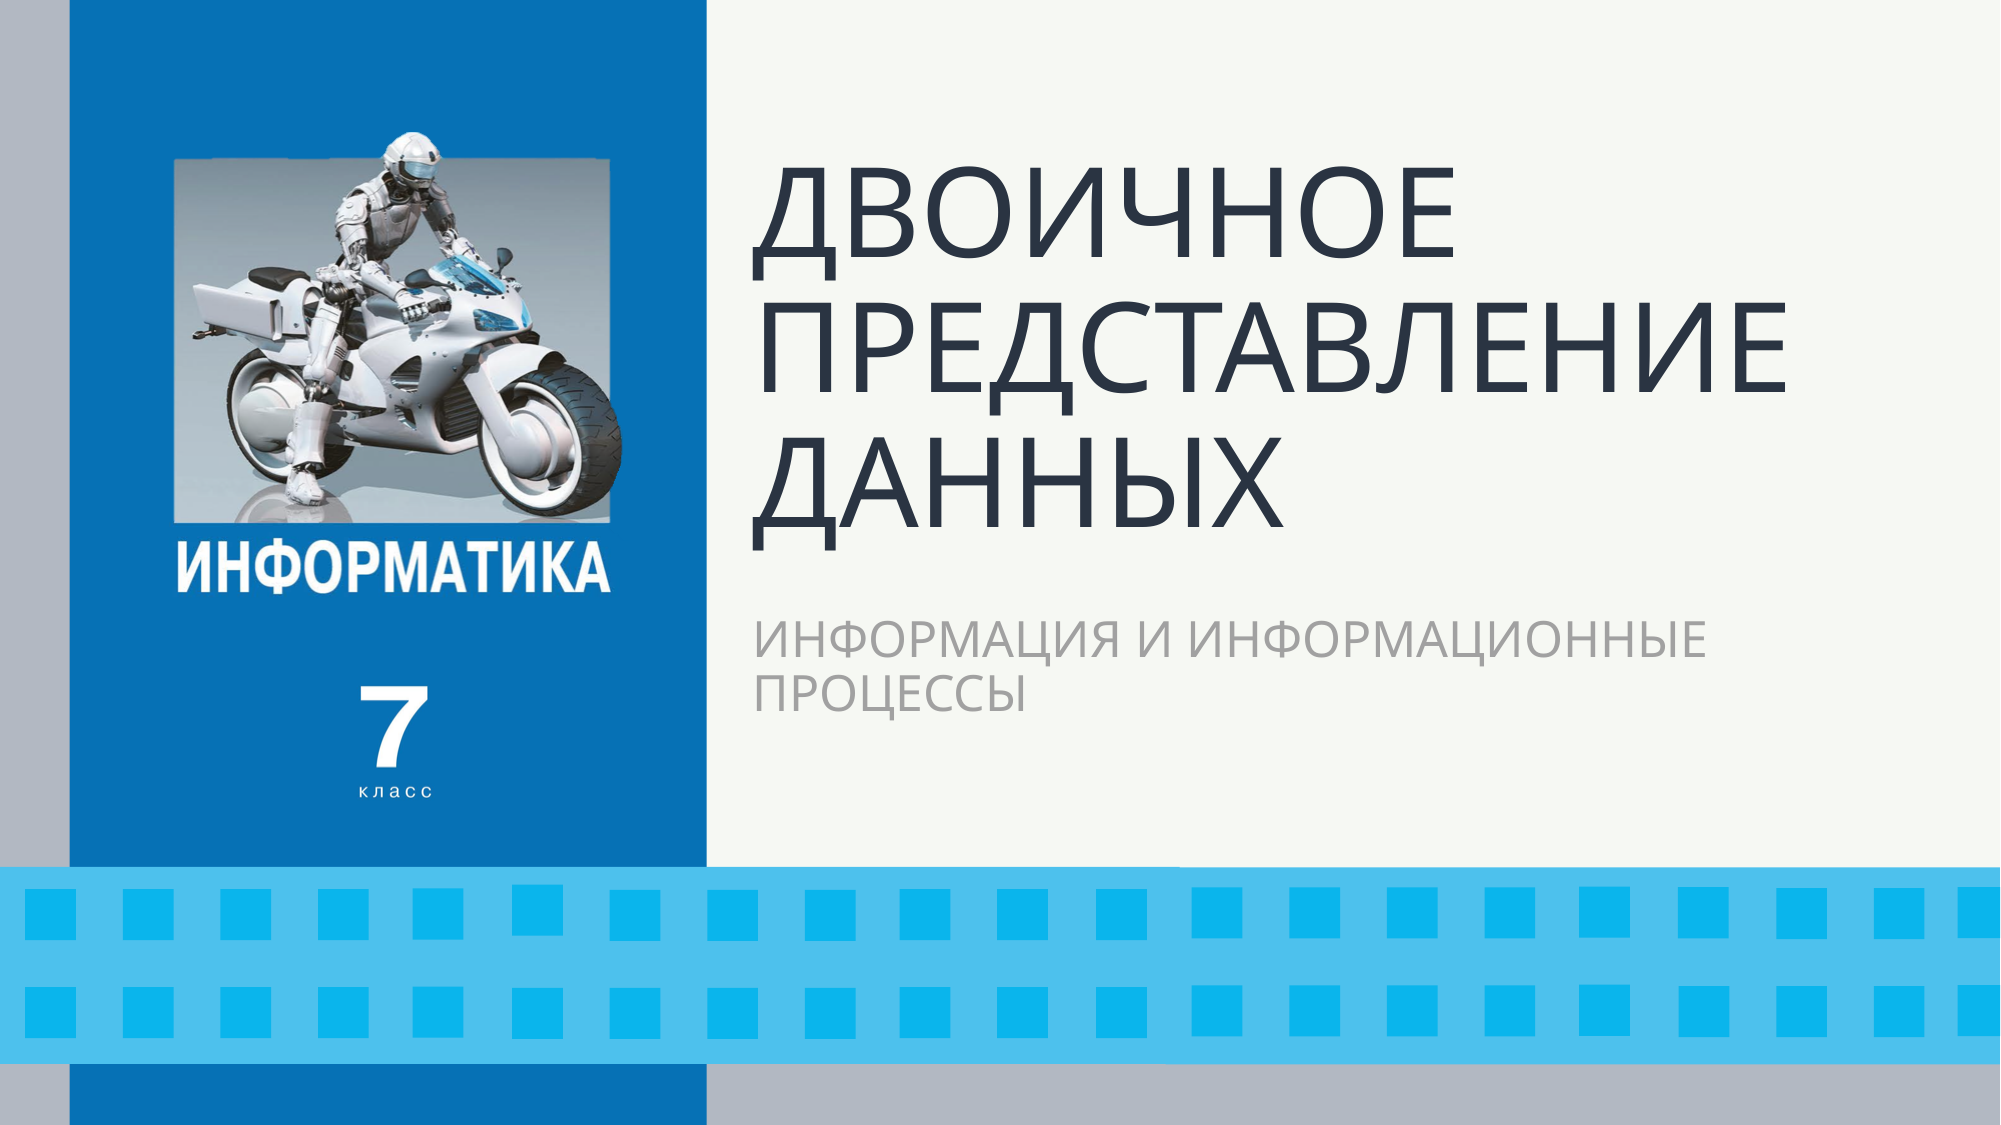

# ДВОИЧНОЕ ПРЕДСТАВЛЕНИЕ ДАННЫХ
ИНФОРМАЦИЯ И ИНФОРМАЦИОННЫЕ ПРОЦЕССЫ